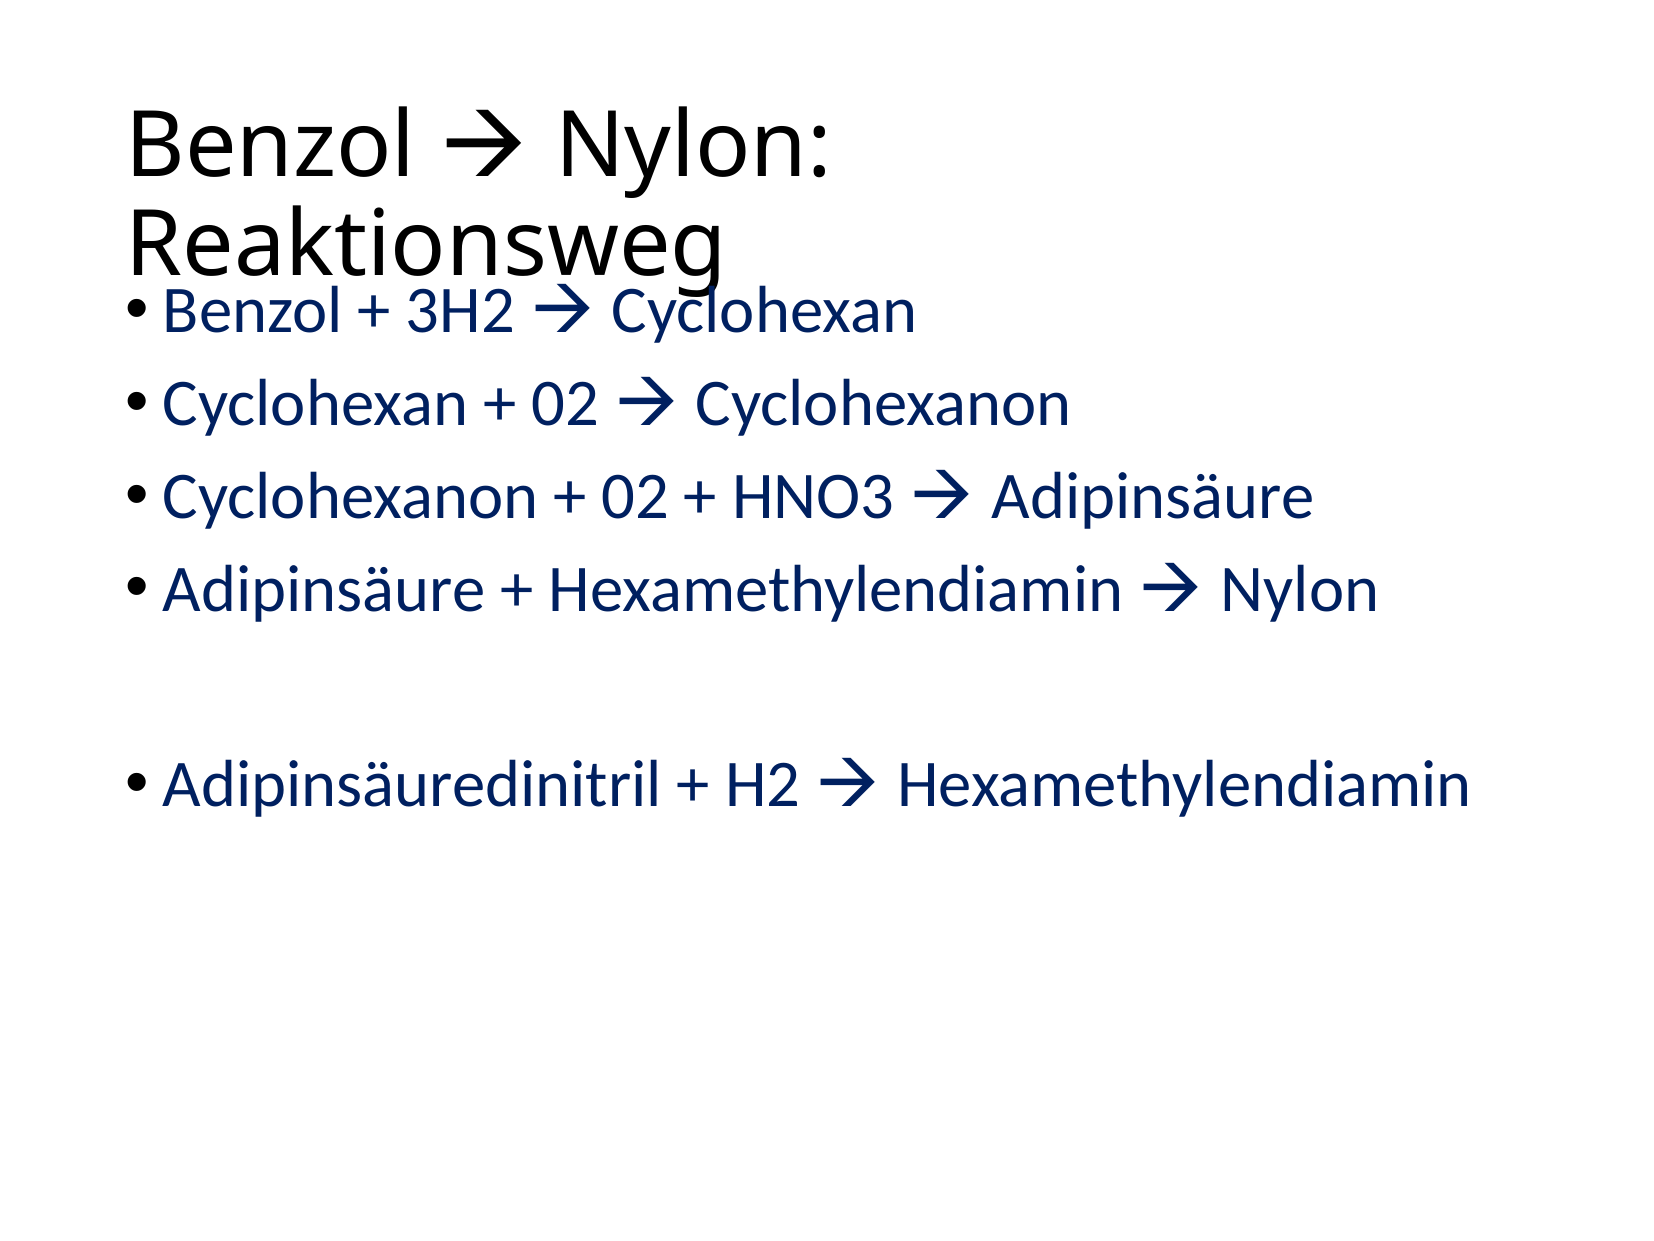

# Benzol  Nylon: Reaktionsweg
Benzol + 3H2  Cyclohexan
Cyclohexan + 02  Cyclohexanon
Cyclohexanon + 02 + HNO3  Adipinsäure
Adipinsäure + Hexamethylendiamin  Nylon
Adipinsäuredinitril + H2  Hexamethylendiamin